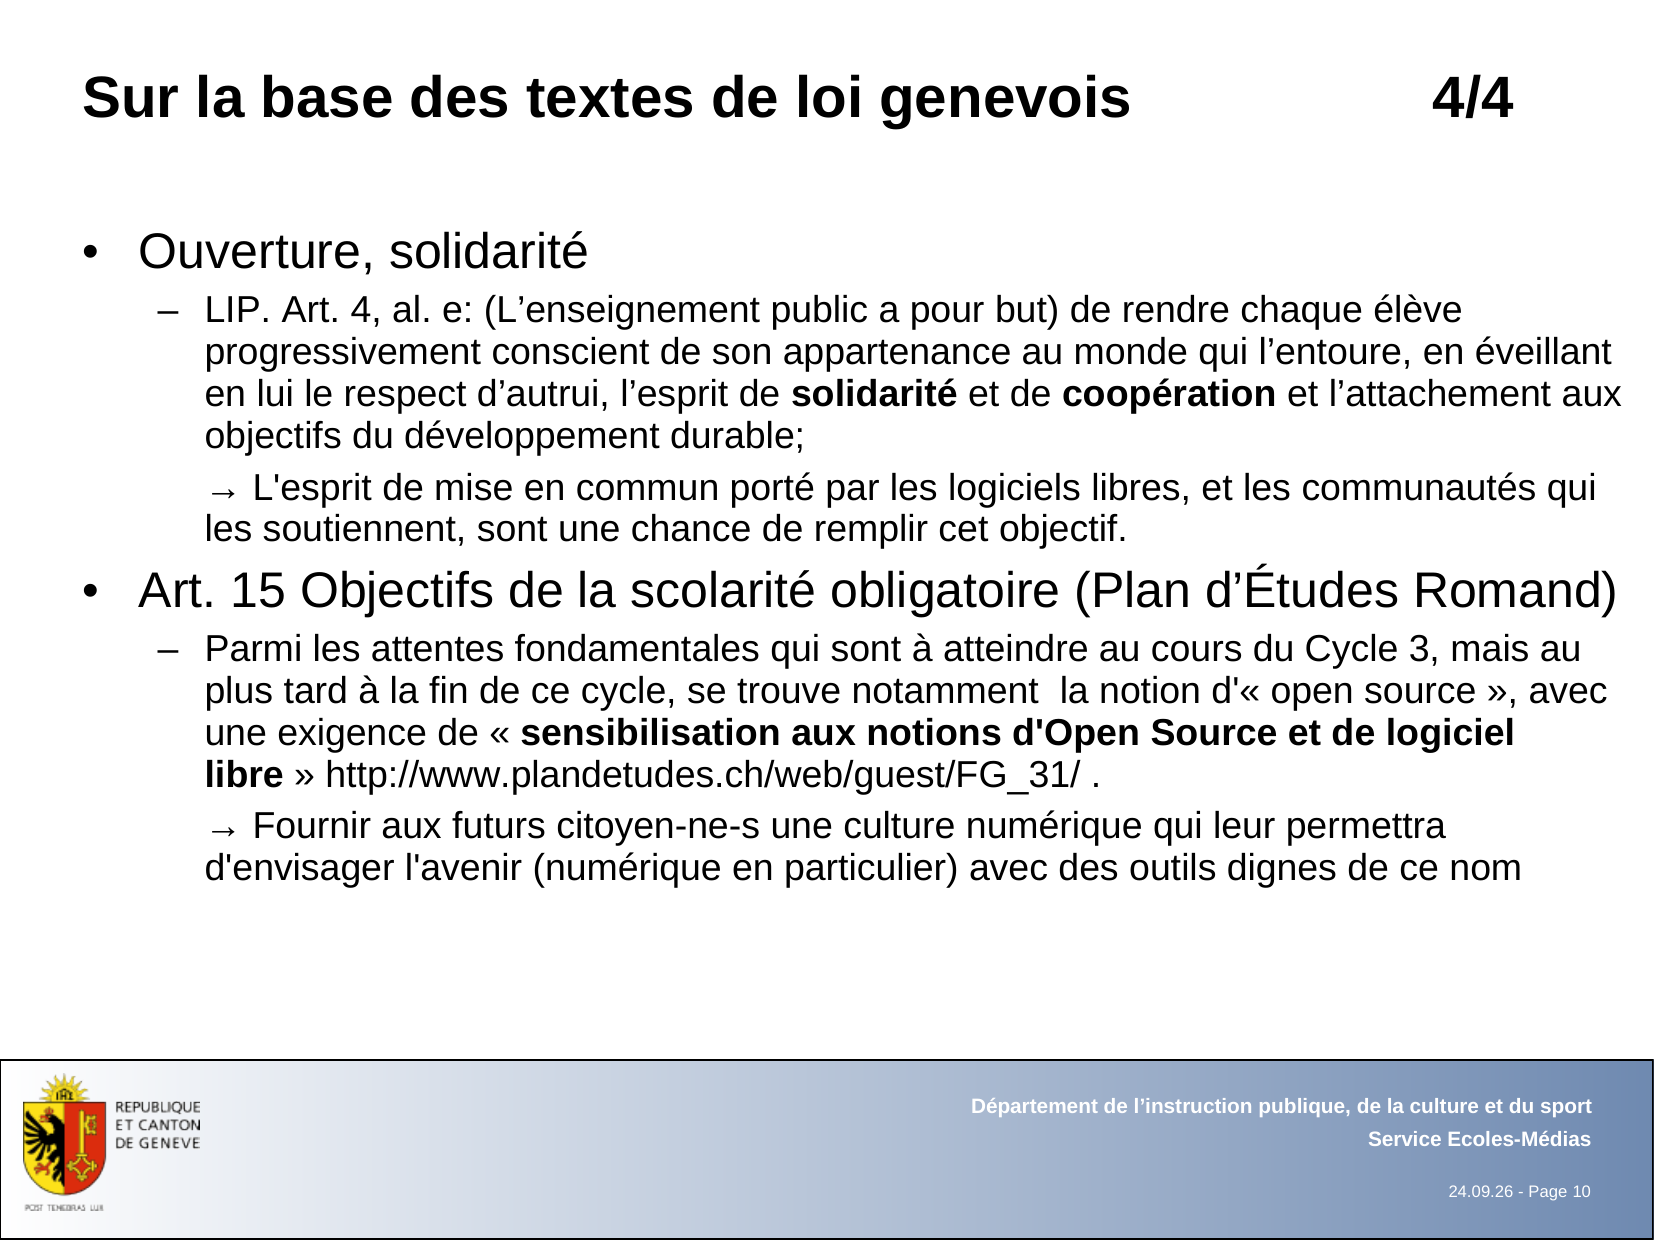

# Sur la base des textes de loi genevois		4/4
Ouverture, solidarité
LIP. Art. 4, al. e: (L’enseignement public a pour but) de rendre chaque élève progressivement conscient de son appartenance au monde qui l’entoure, en éveillant en lui le respect d’autrui, l’esprit de solidarité et de coopération et l’attachement aux objectifs du développement durable;
→ L'esprit de mise en commun porté par les logiciels libres, et les communautés qui les soutiennent, sont une chance de remplir cet objectif.
Art. 15 Objectifs de la scolarité obligatoire (Plan d’Études Romand)
Parmi les attentes fondamentales qui sont à atteindre au cours du Cycle 3, mais au plus tard à la fin de ce cycle, se trouve notamment la notion d'« open source », avec une exigence de « sensibilisation aux notions d'Open Source et de logiciel libre » http://www.plandetudes.ch/web/guest/FG_31/ .
→ Fournir aux futurs citoyen-ne-s une culture numérique qui leur permettra d'envisager l'avenir (numérique en particulier) avec des outils dignes de ce nom
Département
Nom du service ou office